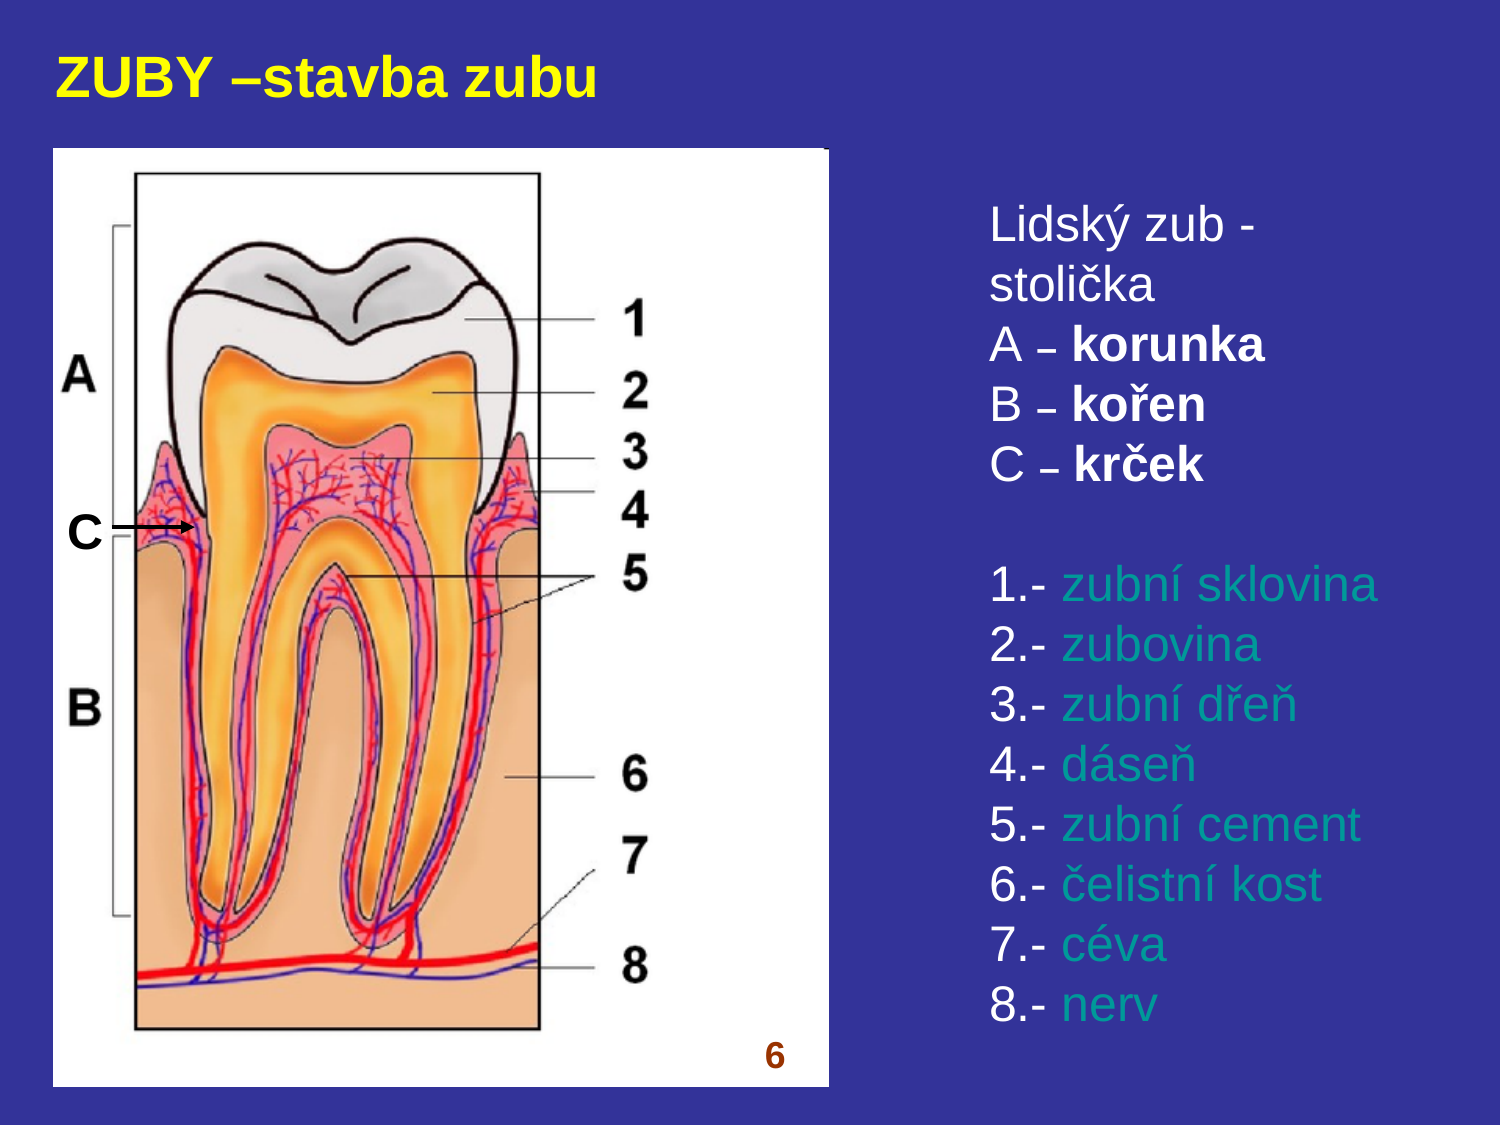

ZUBY –stavba zubu
Lidský zub - stolička
A – korunka
B – kořen
C – krček
1.- zubní sklovina
2.- zubovina
3.- zubní dřeň
4.- dáseň
5.- zubní cement
6.- čelistní kost
7.- céva
8.- nerv
C
6